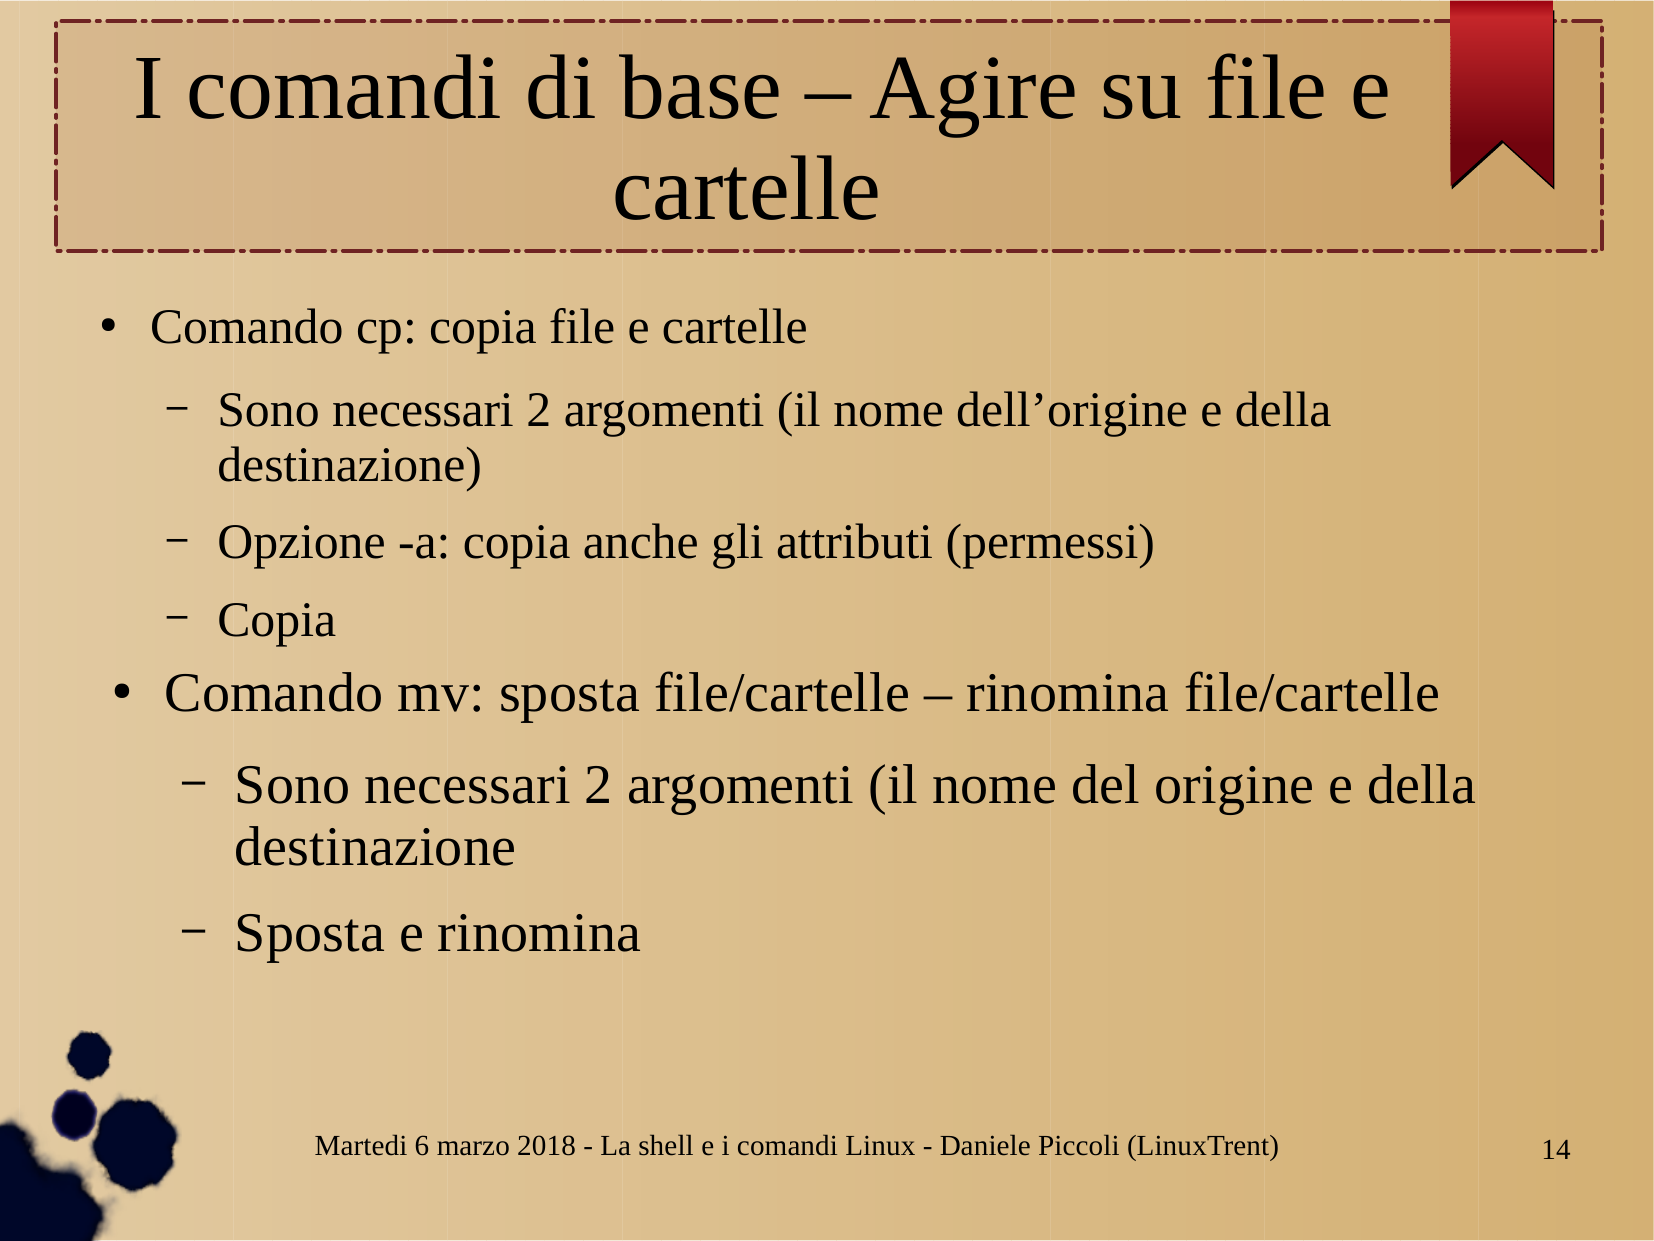

# I comandi di base – Agire su file e cartelle
Comando cp: copia file e cartelle
Sono necessari 2 argomenti (il nome dell’origine e della destinazione)
Opzione -a: copia anche gli attributi (permessi)
Copia
Comando mv: sposta file/cartelle – rinomina file/cartelle
Sono necessari 2 argomenti (il nome del origine e della destinazione
Sposta e rinomina
Martedi 6 marzo 2018 - La shell e i comandi Linux - Daniele Piccoli (LinuxTrent)
14